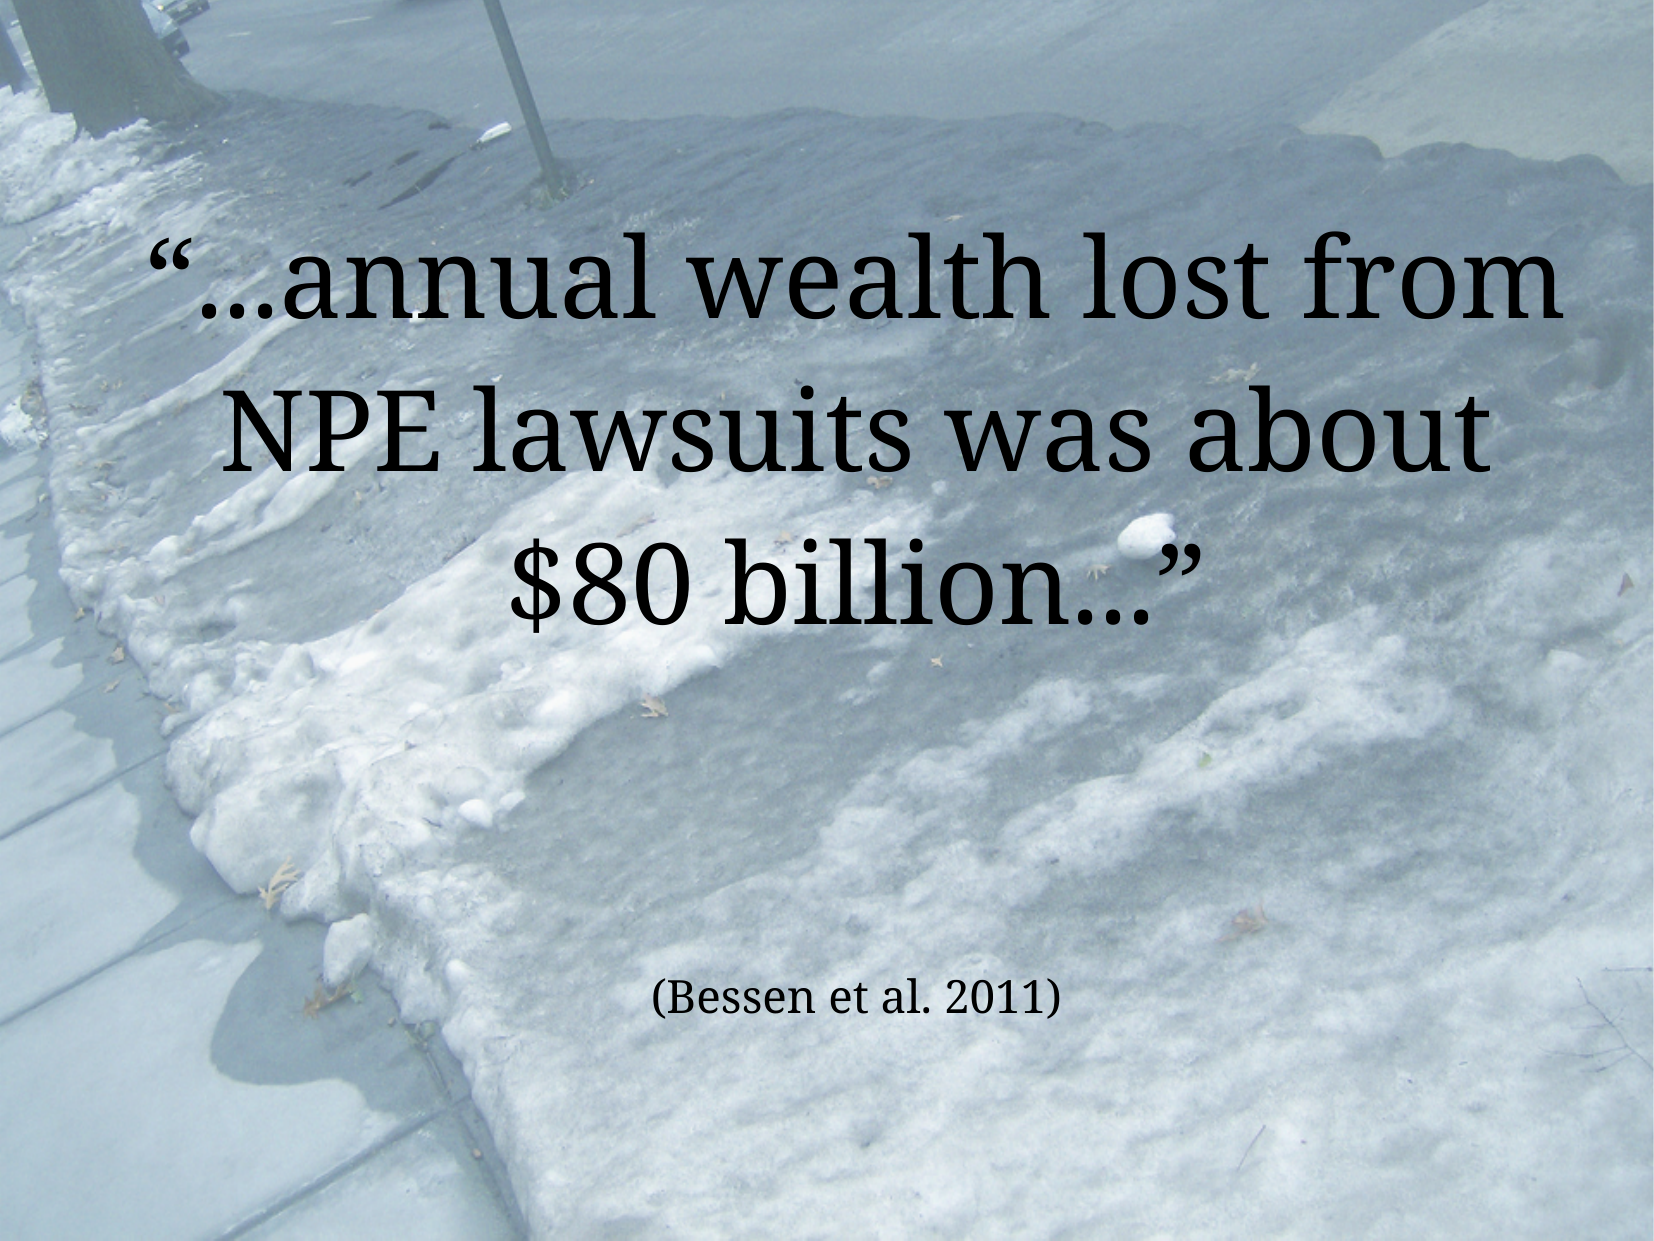

# “...annual wealth lost from NPE lawsuits was about $80 billion...”
(Bessen et al. 2011)